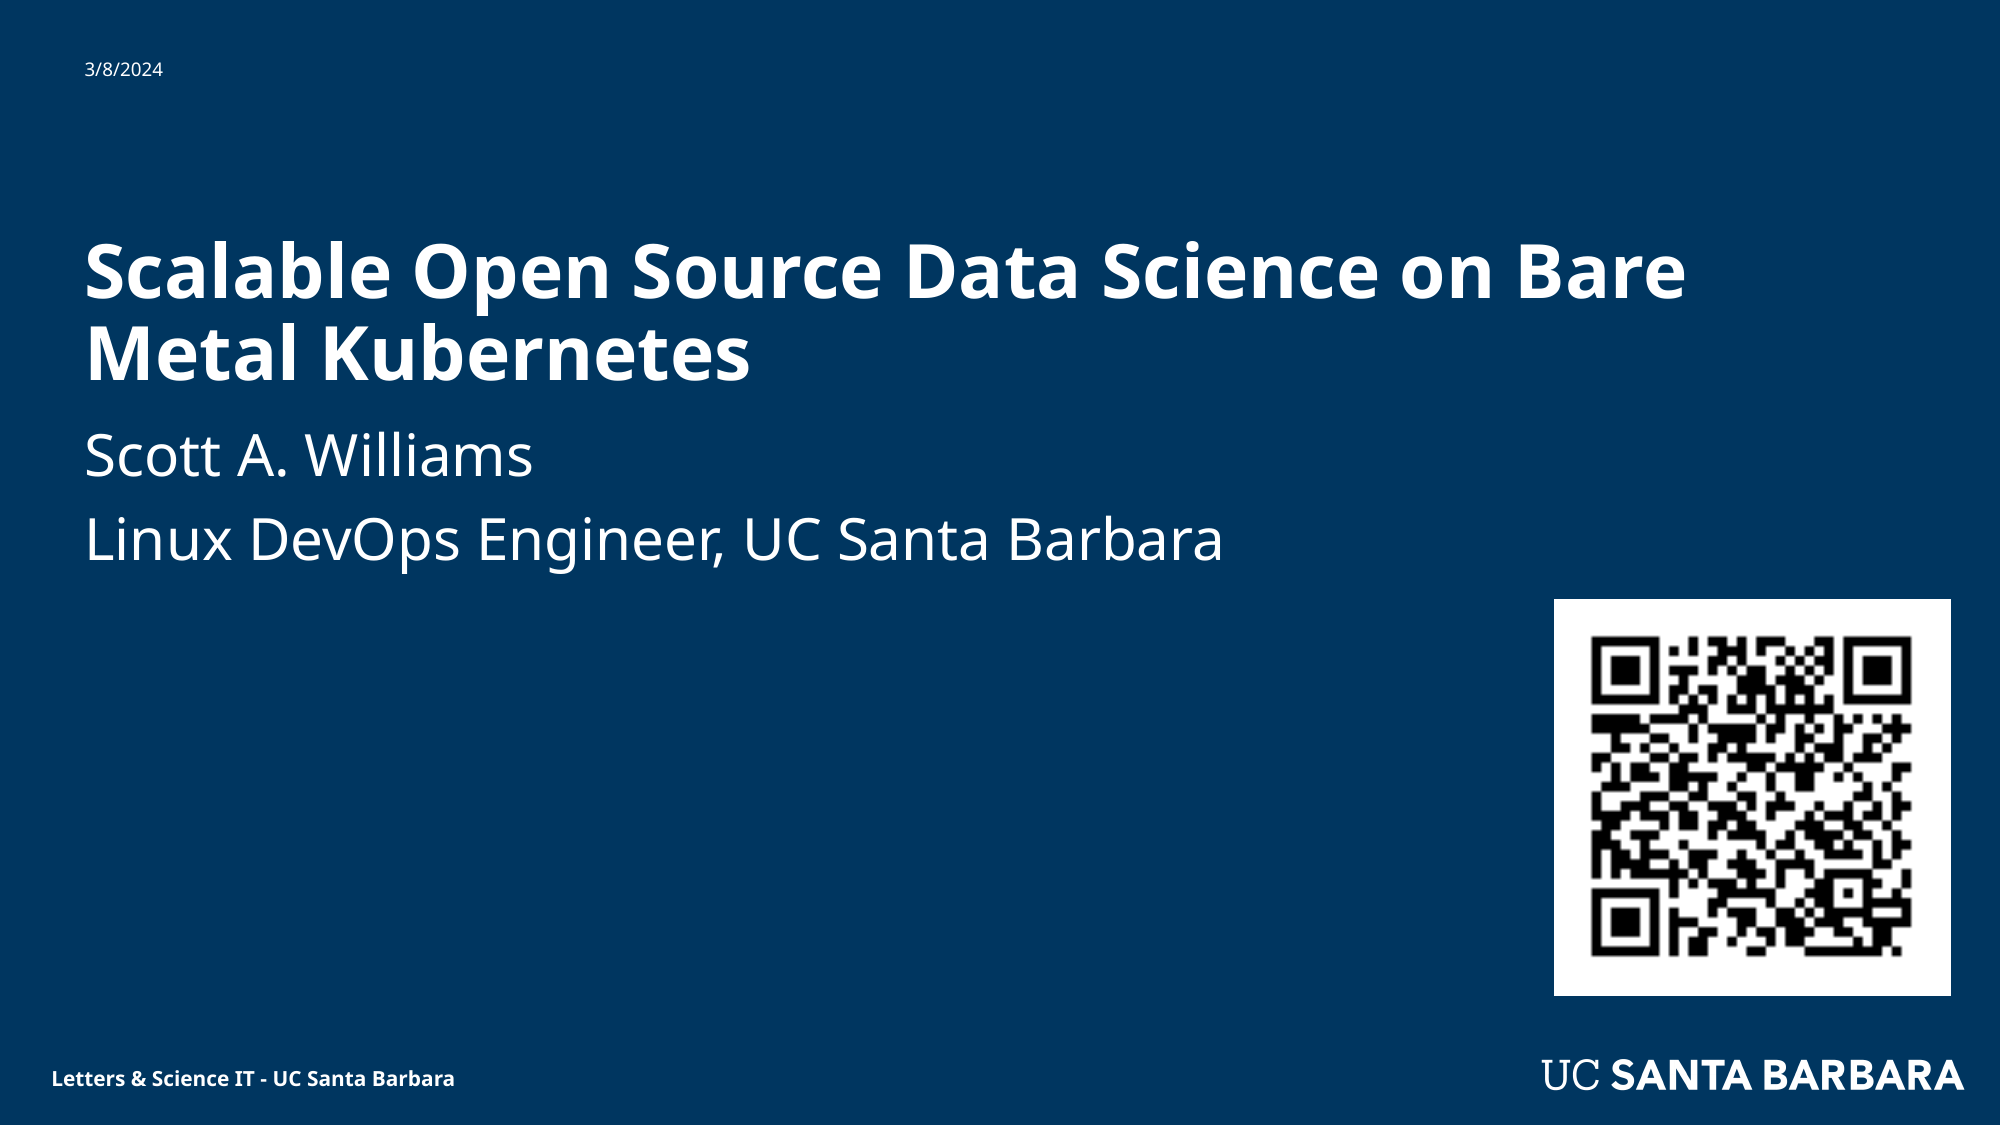

3/8/2024
# Scalable Open Source Data Science on Bare Metal Kubernetes
Scott A. Williams
Linux DevOps Engineer, UC Santa Barbara
Letters & Science IT - UC Santa Barbara